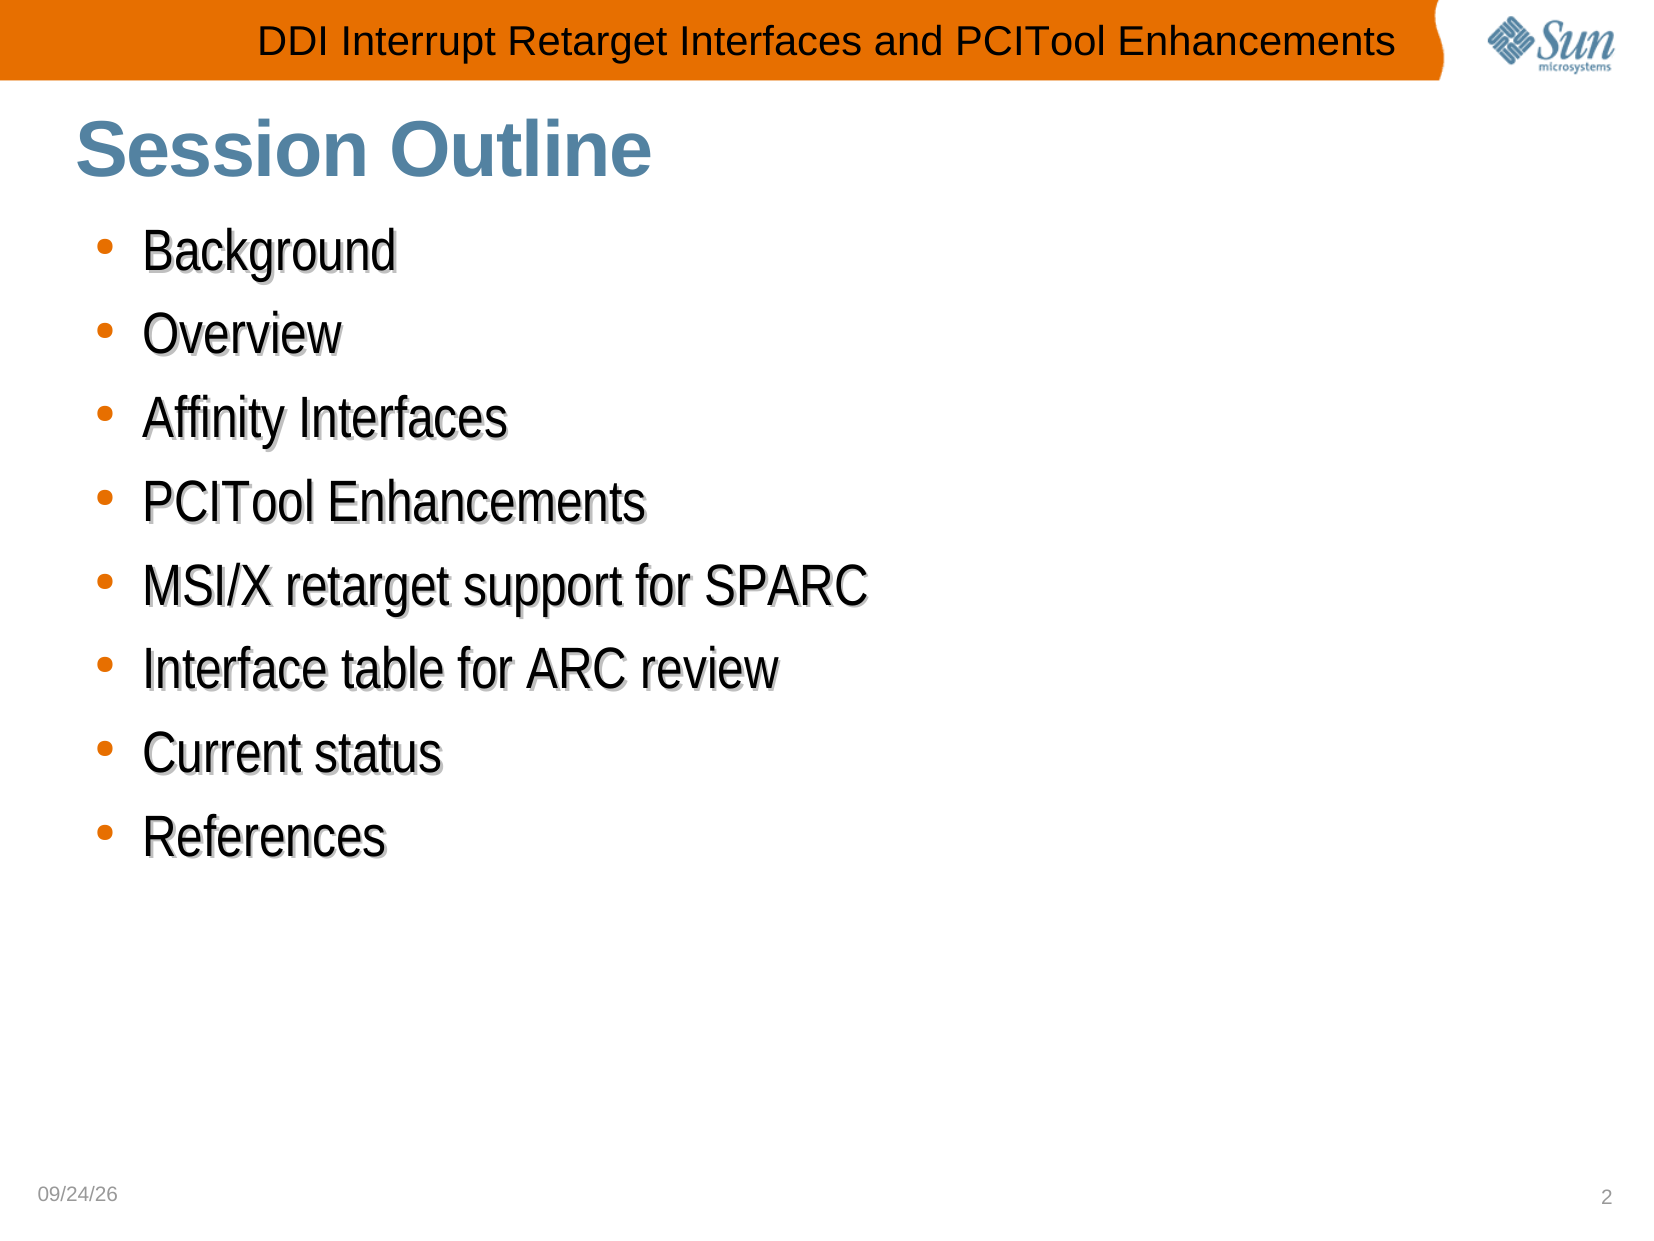

# Session Outline
Background
Overview
Affinity Interfaces
PCITool Enhancements
MSI/X retarget support for SPARC
Interface table for ARC review
Current status
References
2